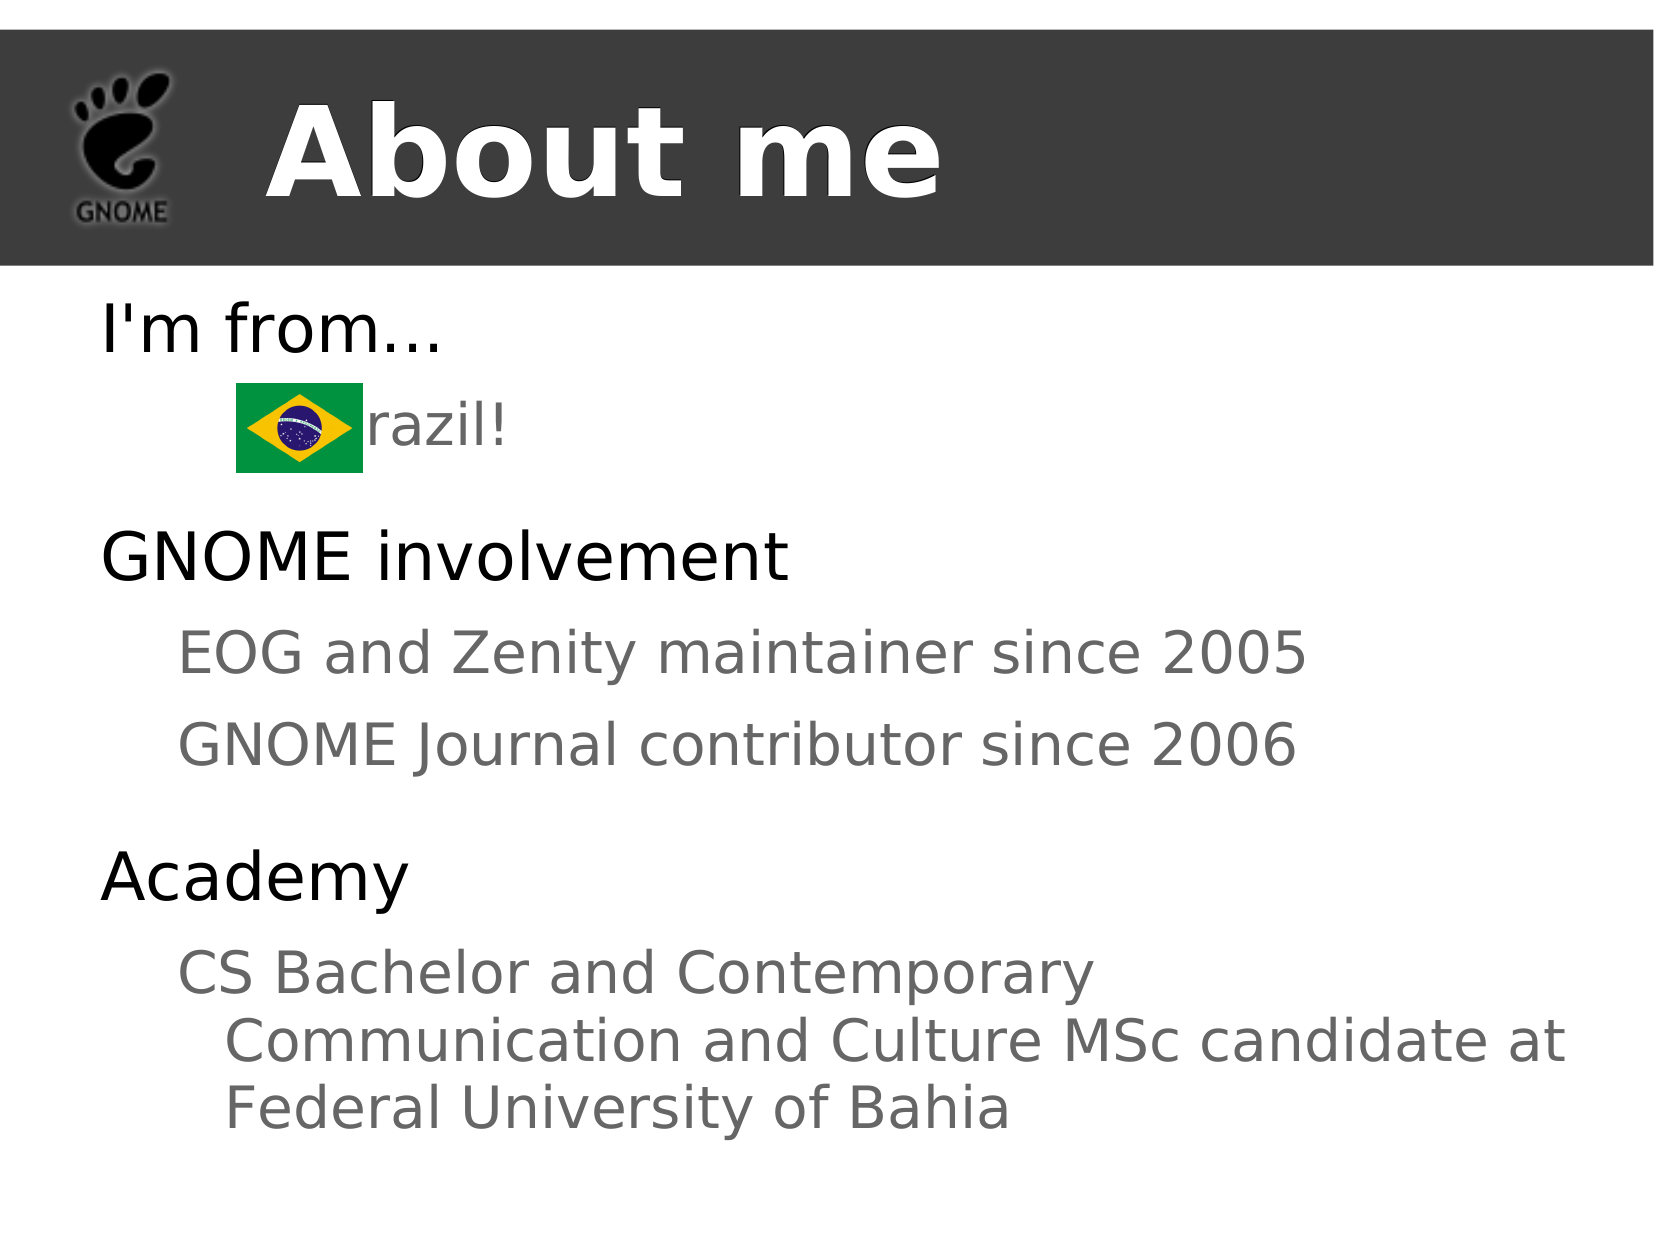

# About me
I'm from...
 Brazil!
GNOME involvement
EOG and Zenity maintainer since 2005
GNOME Journal contributor since 2006
Academy
CS Bachelor and Contemporary Communication and Culture MSc candidate at Federal University of Bahia